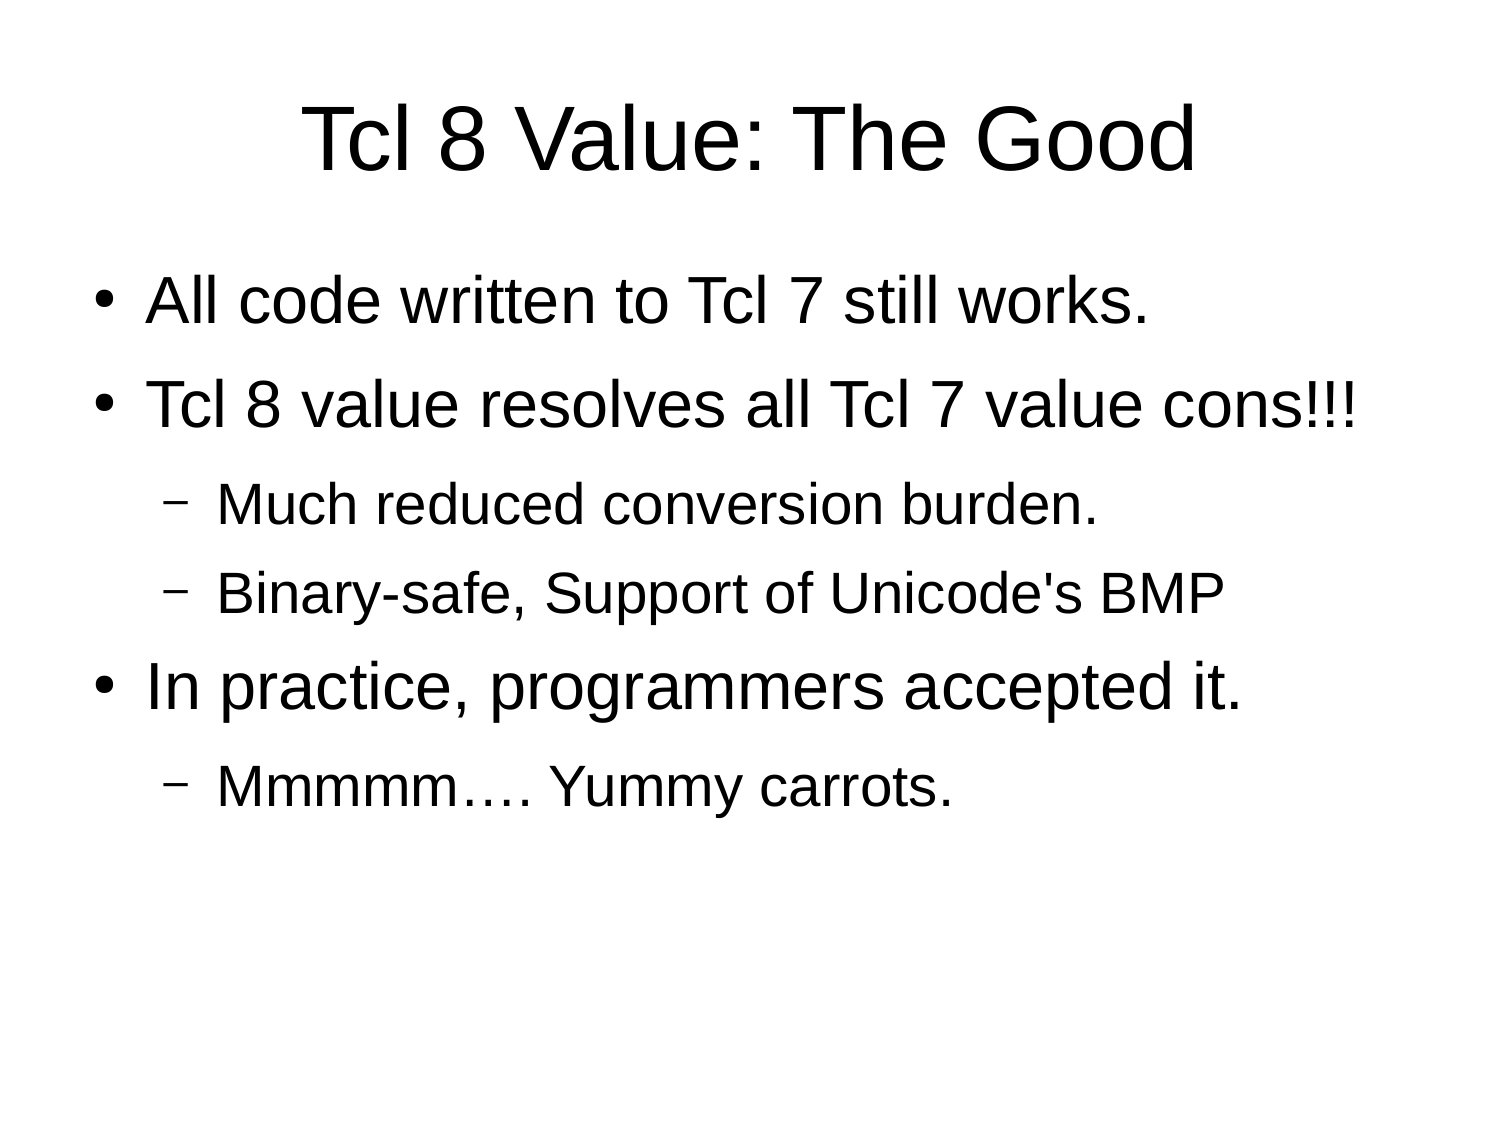

# Tcl 8 Value: The Good
All code written to Tcl 7 still works.
Tcl 8 value resolves all Tcl 7 value cons!!!
Much reduced conversion burden.
Binary-safe, Support of Unicode's BMP
In practice, programmers accepted it.
Mmmmm…. Yummy carrots.